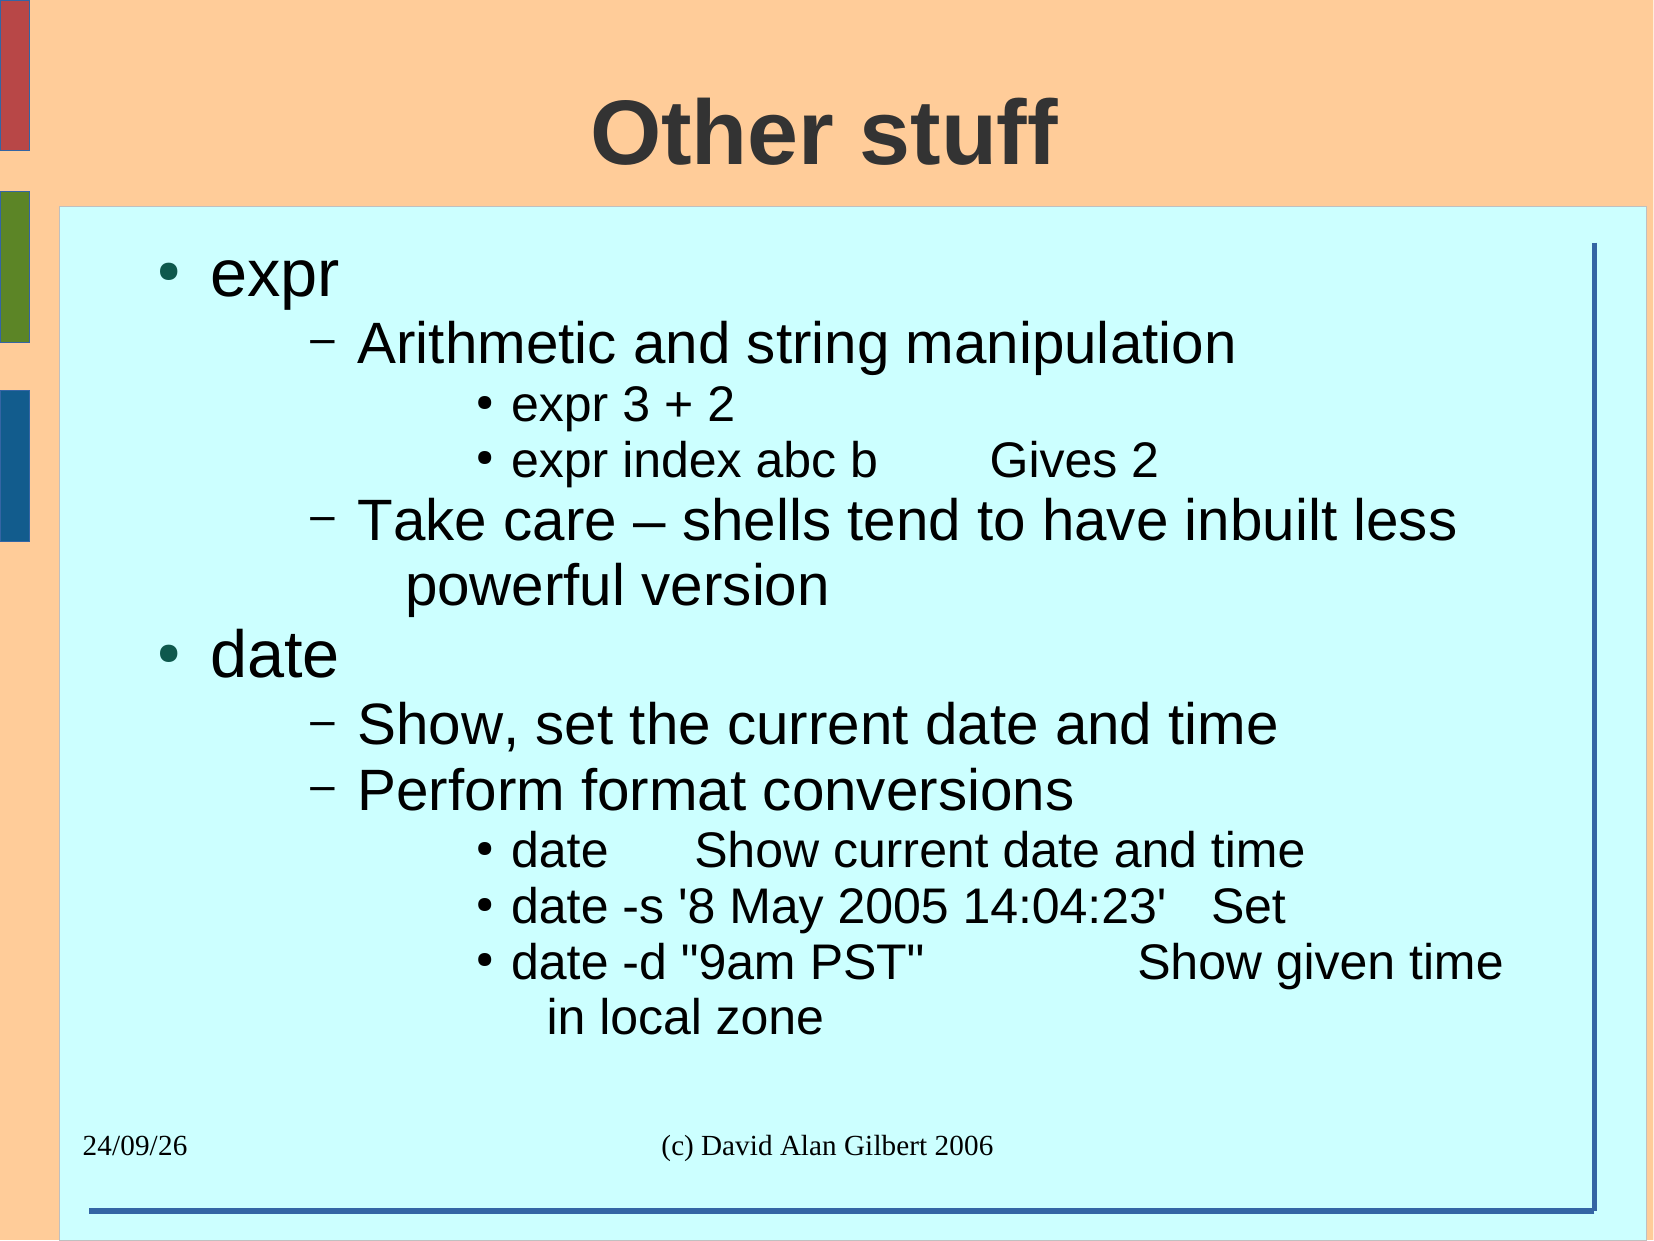

# Other stuff
expr
Arithmetic and string manipulation
expr 3 + 2
expr index abc b		Gives 2
Take care – shells tend to have inbuilt less powerful version
date
Show, set the current date and time
Perform format conversions
date		Show current date and time
date -s '8 May 2005 14:04:23'	Set
date -d "9am PST"			Show given time in local zone
(c) David Alan Gilbert 2006